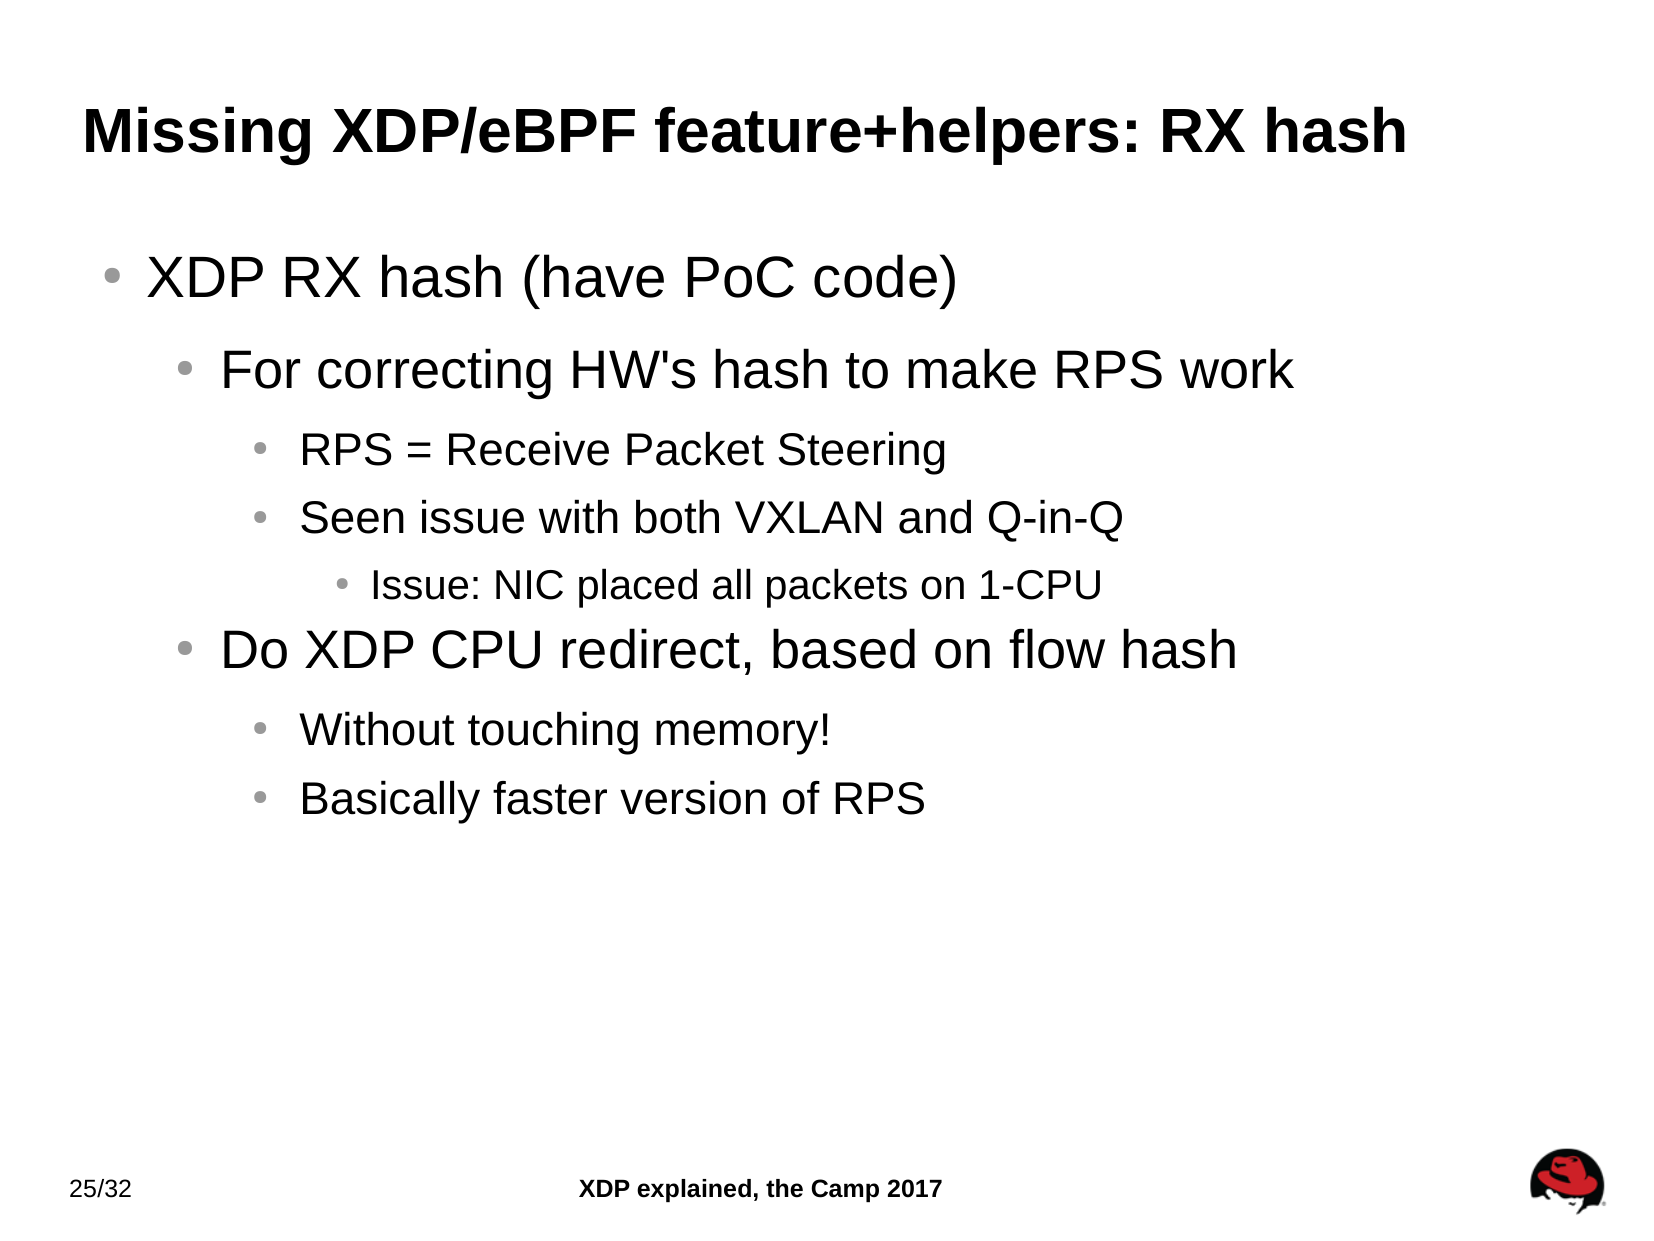

# Missing XDP/eBPF feature+helpers: RX hash
XDP RX hash (have PoC code)
For correcting HW's hash to make RPS work
RPS = Receive Packet Steering
Seen issue with both VXLAN and Q-in-Q
Issue: NIC placed all packets on 1-CPU
Do XDP CPU redirect, based on flow hash
Without touching memory!
Basically faster version of RPS